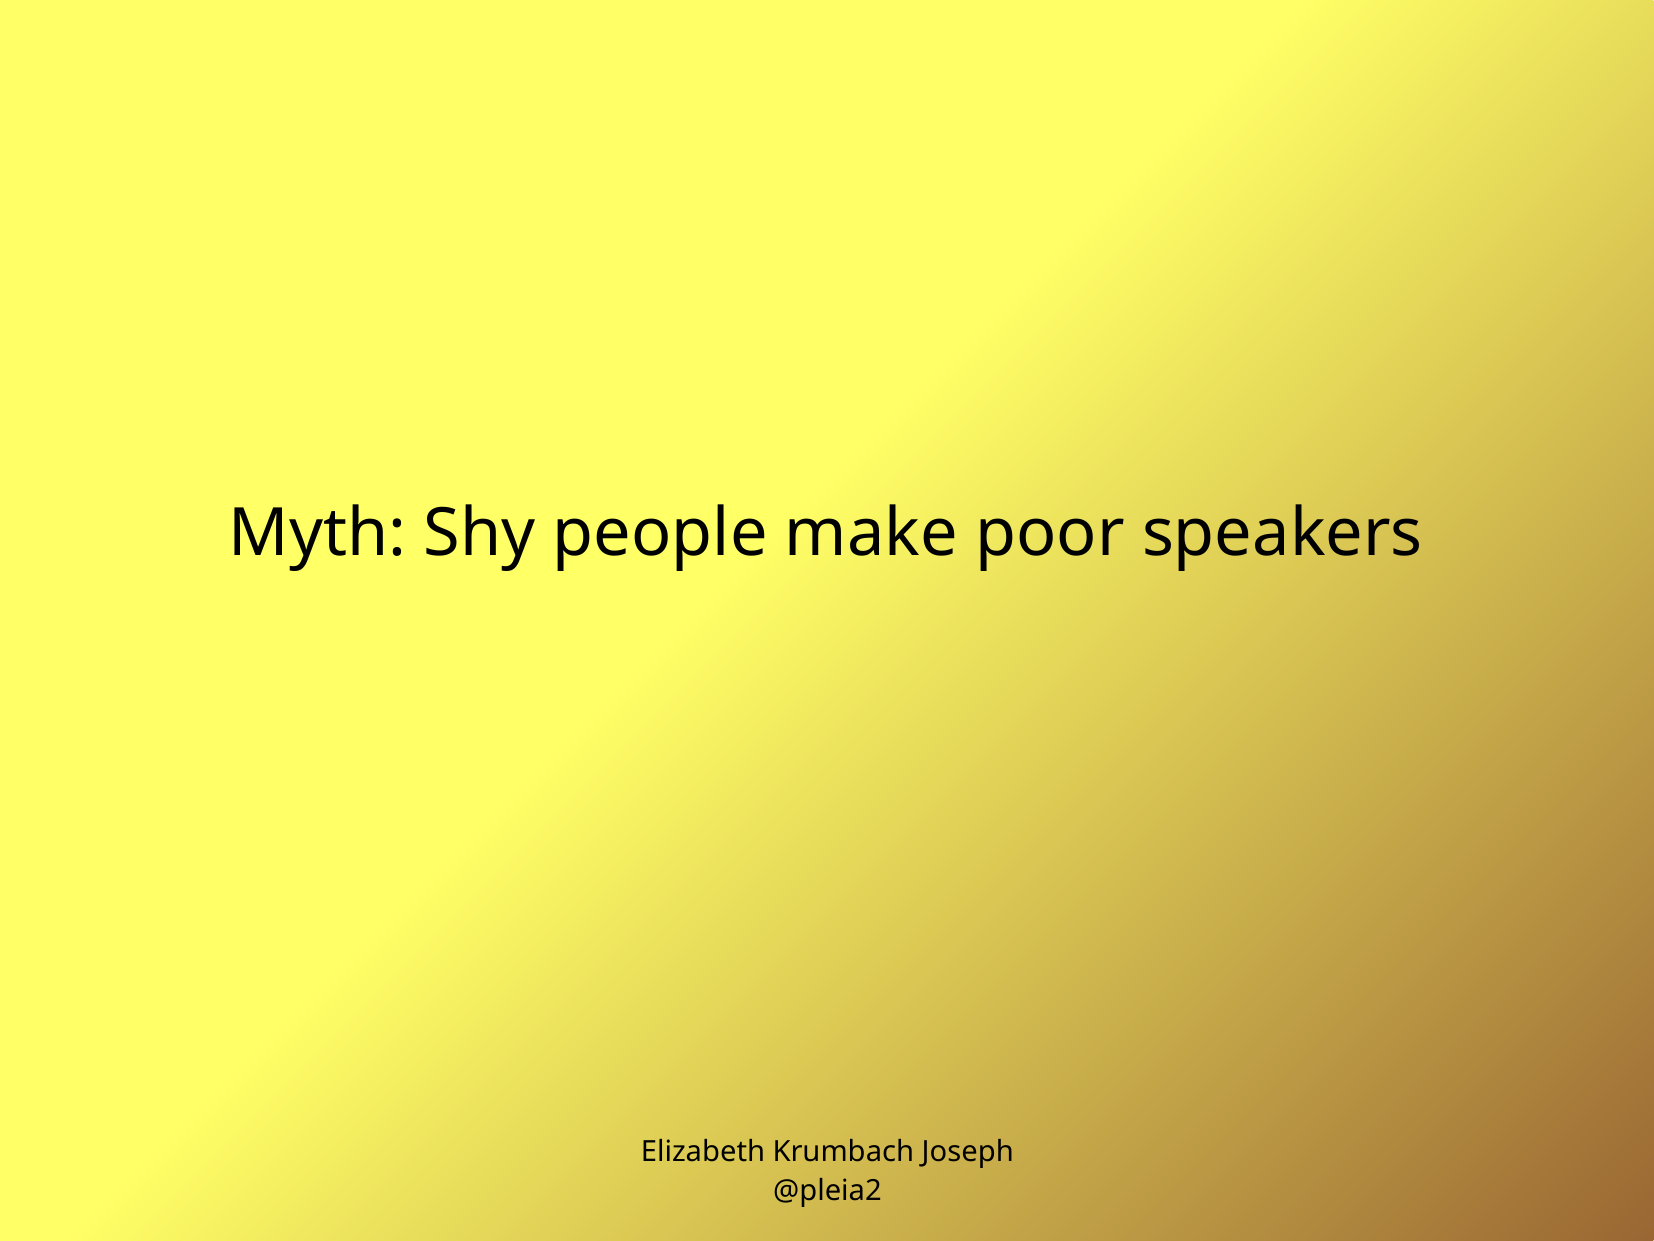

# Myth: Shy people make poor speakers